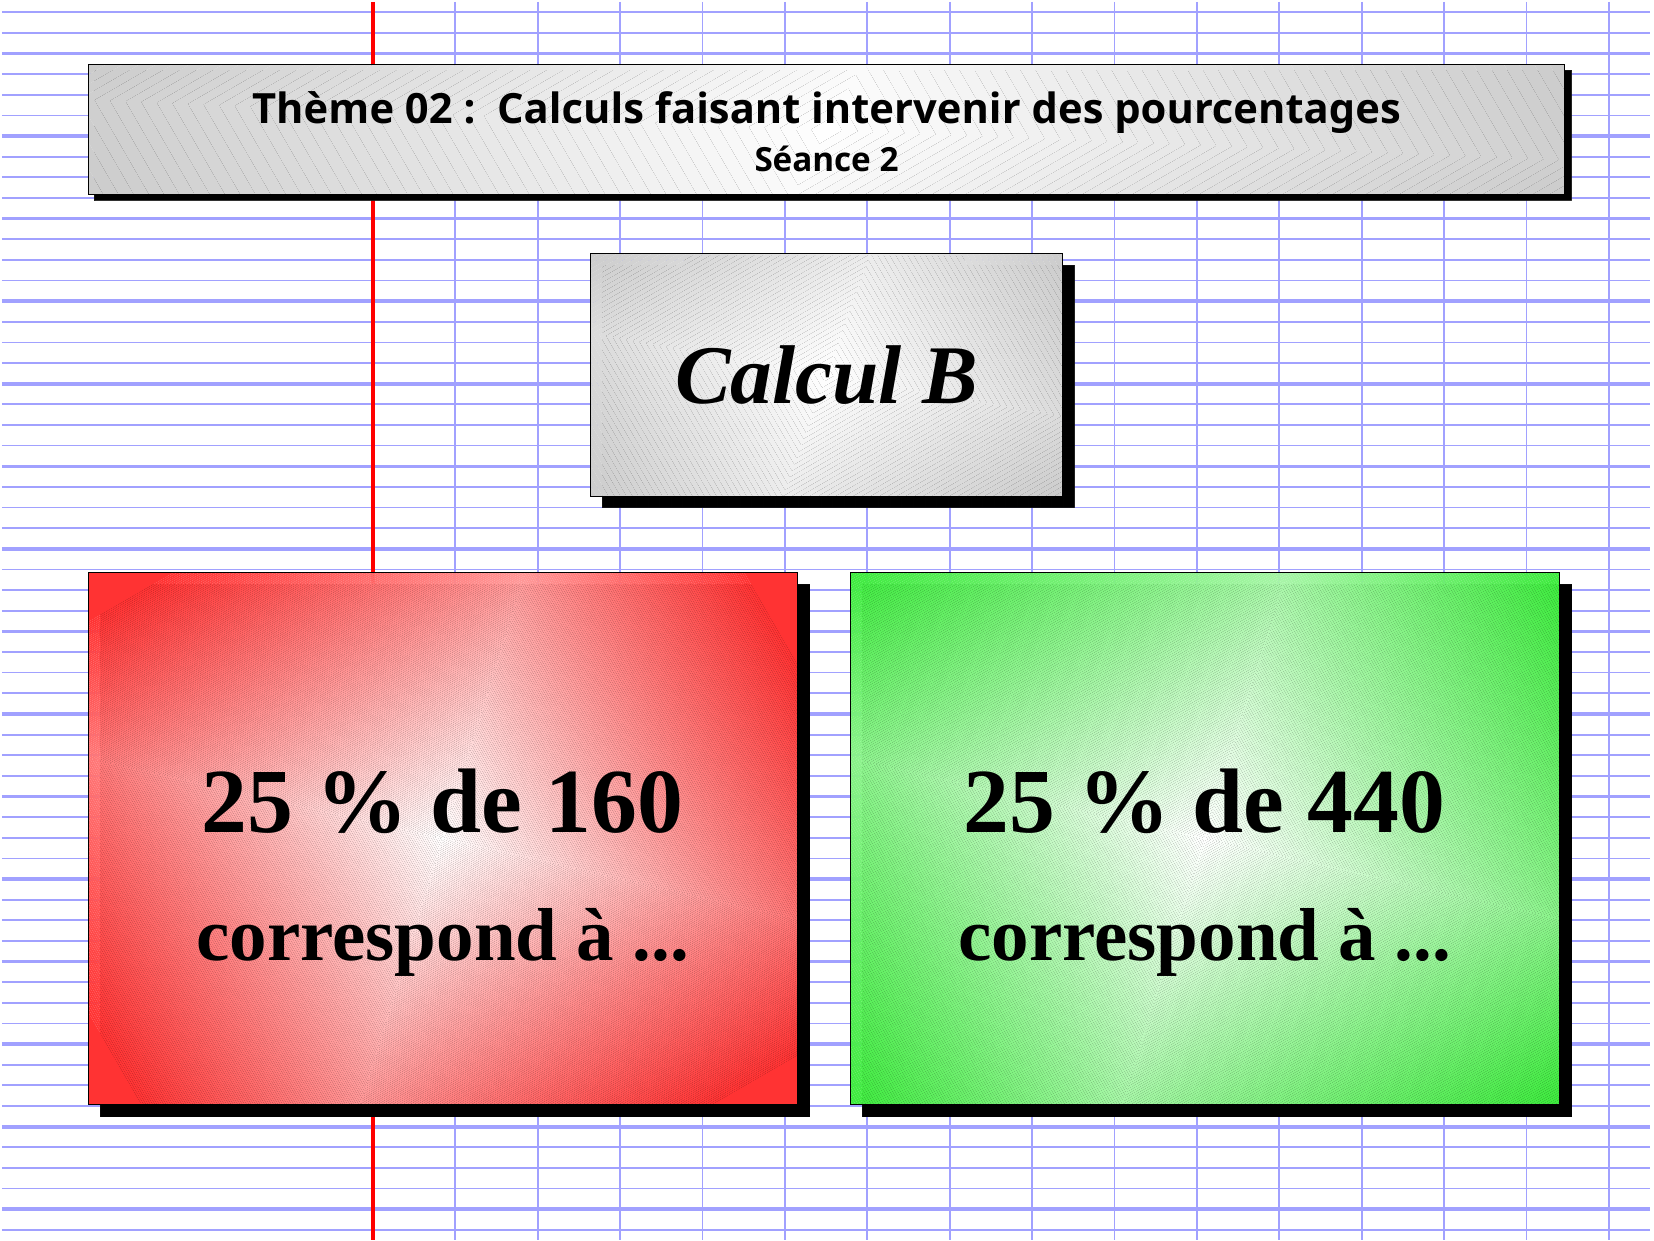

Thème 02 : Calculs faisant intervenir des pourcentages
Séance 2
Calcul B
10
11
12
13
14
15
9
0
1
2
3
4
5
6
7
8
25 % de 160
correspond à ...
25 % de 440
correspond à ...